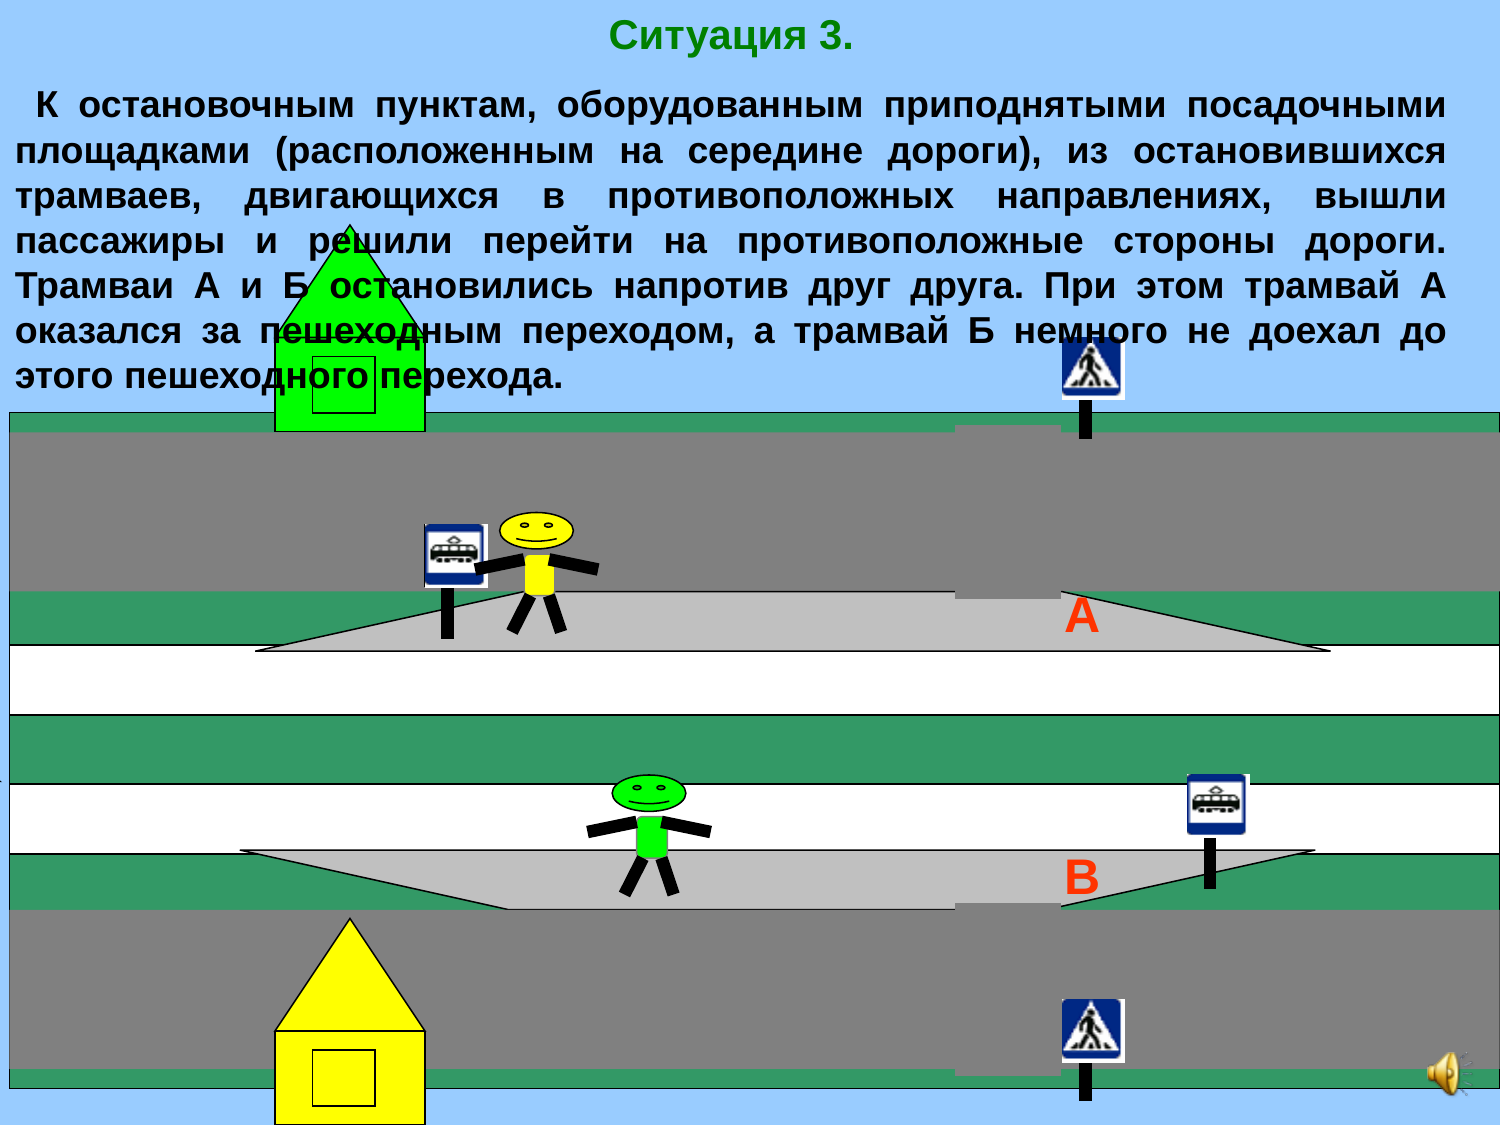

Ситуация 3.
 К остановочным пунктам, оборудованным приподнятыми посадочными площадками (расположенным на середине дороги), из остановившихся трамваев, двигающихся в противоположных направлениях, вышли пассажиры и решили перейти на противоположные стороны дороги. Трамваи А и Б остановились напротив друг друга. При этом трамвай А оказался за пешеходным переходом, а трамвай Б немного не доехал до этого пешеходного перехода.
А
В